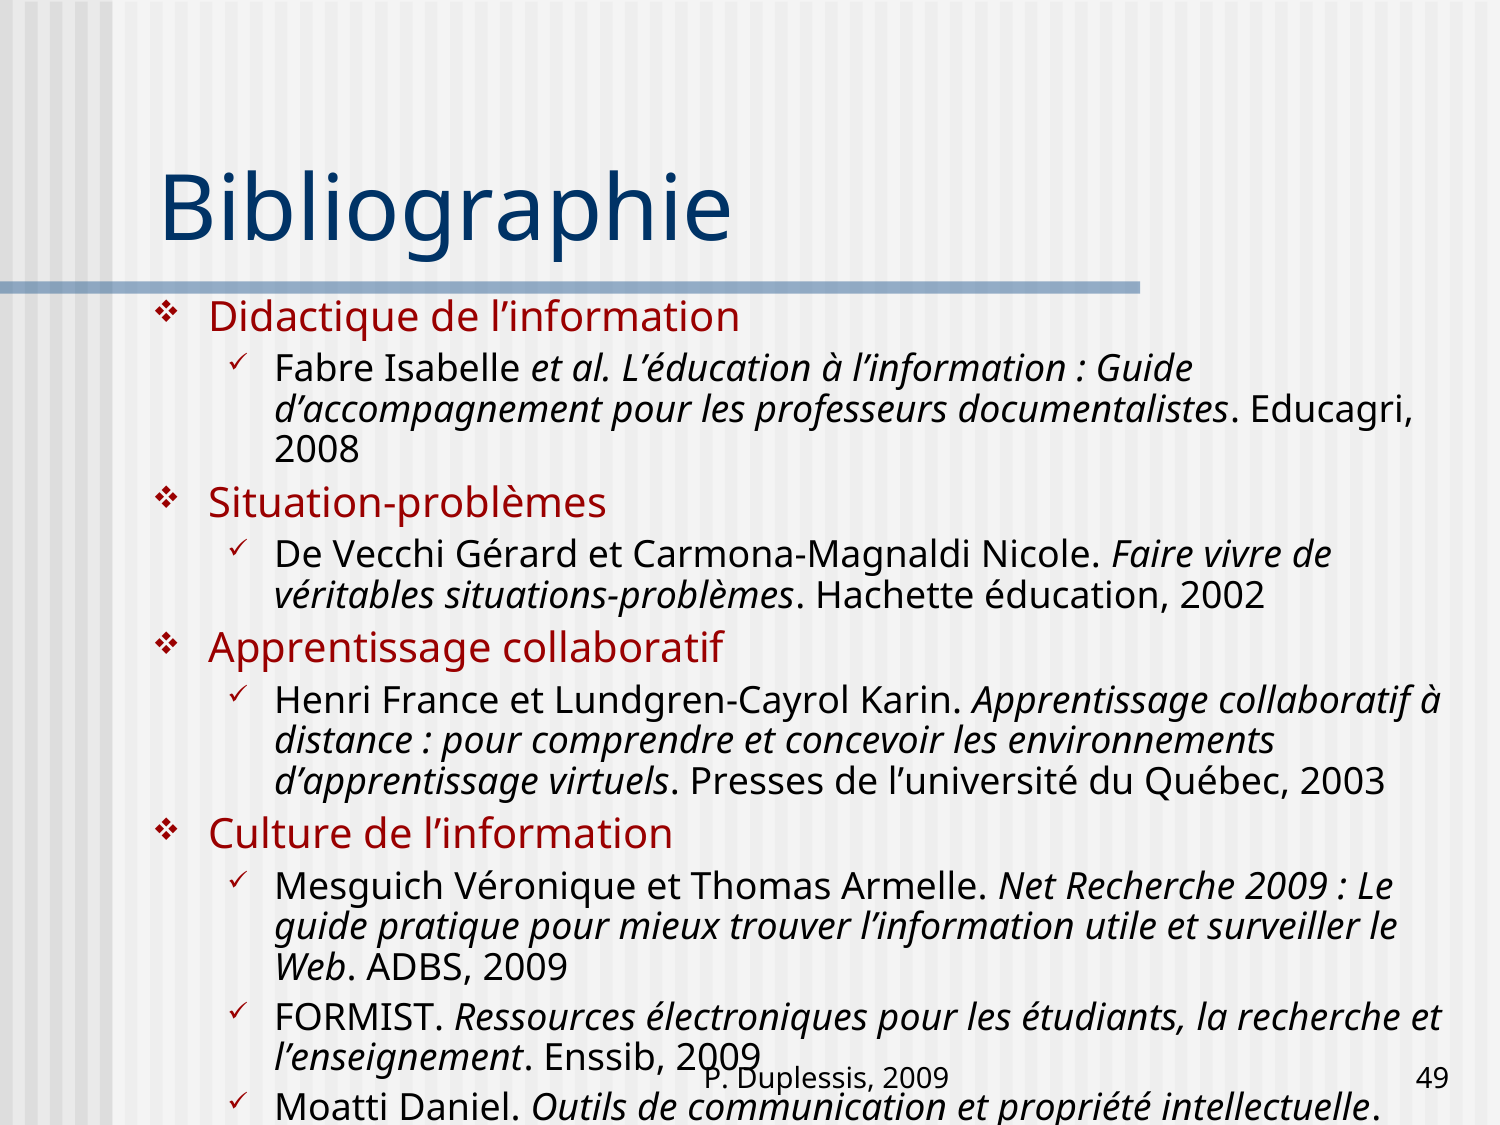

# Bibliographie
Didactique de l’information
Fabre Isabelle et al. L’éducation à l’information : Guide d’accompagnement pour les professeurs documentalistes. Educagri, 2008
Situation-problèmes
De Vecchi Gérard et Carmona-Magnaldi Nicole. Faire vivre de véritables situations-problèmes. Hachette éducation, 2002
Apprentissage collaboratif
Henri France et Lundgren-Cayrol Karin. Apprentissage collaboratif à distance : pour comprendre et concevoir les environnements d’apprentissage virtuels. Presses de l’université du Québec, 2003
Culture de l’information
Mesguich Véronique et Thomas Armelle. Net Recherche 2009 : Le guide pratique pour mieux trouver l’information utile et surveiller le Web. ADBS, 2009
FORMIST. Ressources électroniques pour les étudiants, la recherche et l’enseignement. Enssib, 2009
Moatti Daniel. Outils de communication et propriété intellectuelle. Tribord, 2007
P. Duplessis, 2009
49